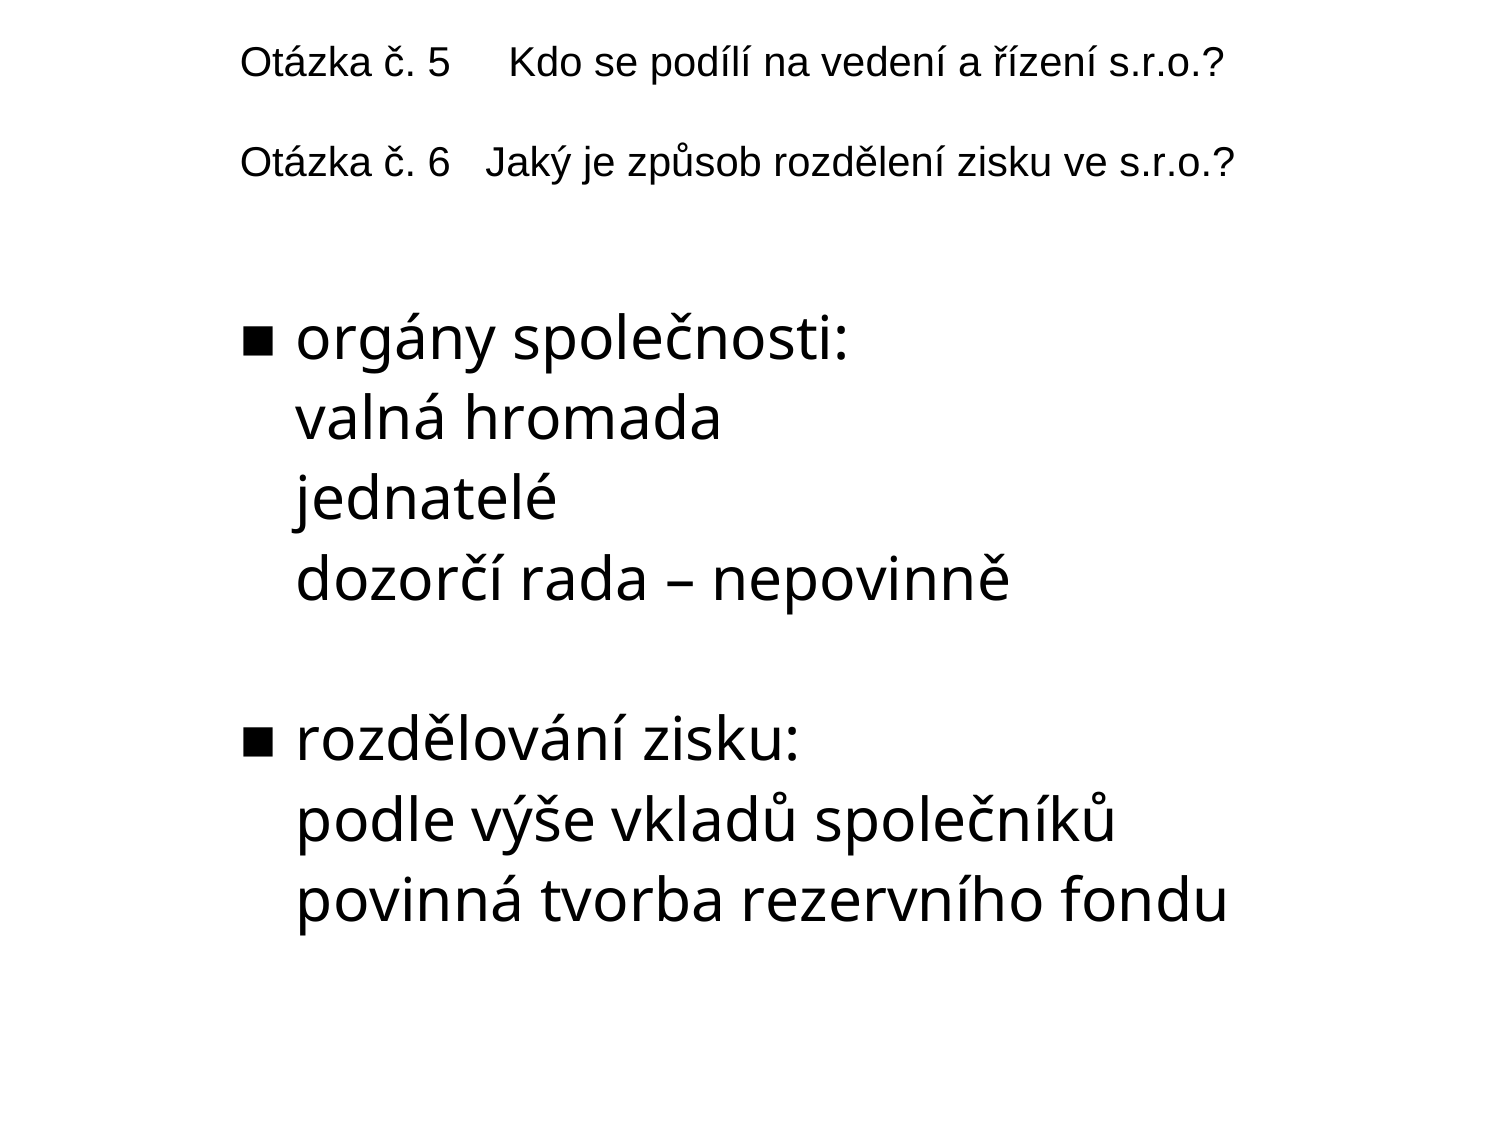

# Otázka č. 5 Kdo se podílí na vedení a řízení s.r.o.? Otázka č. 6 Jaký je způsob rozdělení zisku ve s.r.o.?
■	orgány společnosti:
	valná hromada
	jednatelé
	dozorčí rada – nepovinně
■	rozdělování zisku:
	podle výše vkladů společníků
	povinná tvorba rezervního fondu